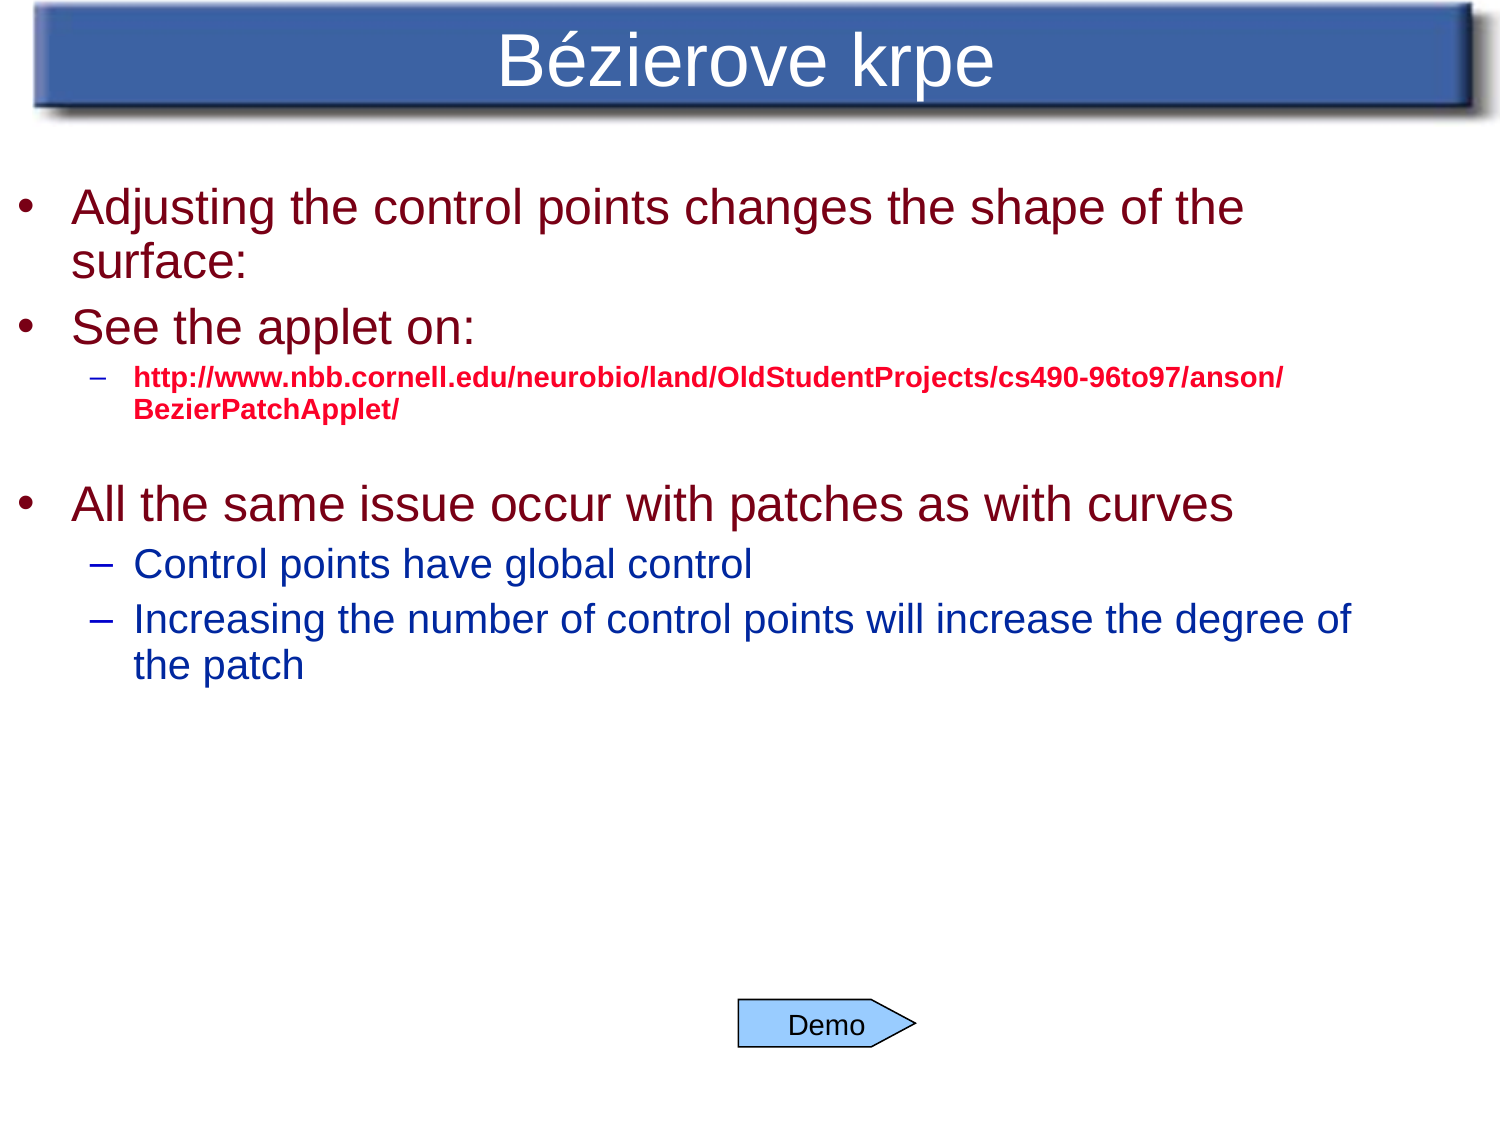

# Bézierove krpe
Adjusting the control points changes the shape of the surface:
See the applet on:
http://www.nbb.cornell.edu/neurobio/land/OldStudentProjects/cs490-96to97/anson/BezierPatchApplet/
All the same issue occur with patches as with curves
Control points have global control
Increasing the number of control points will increase the degree of the patch
Demo